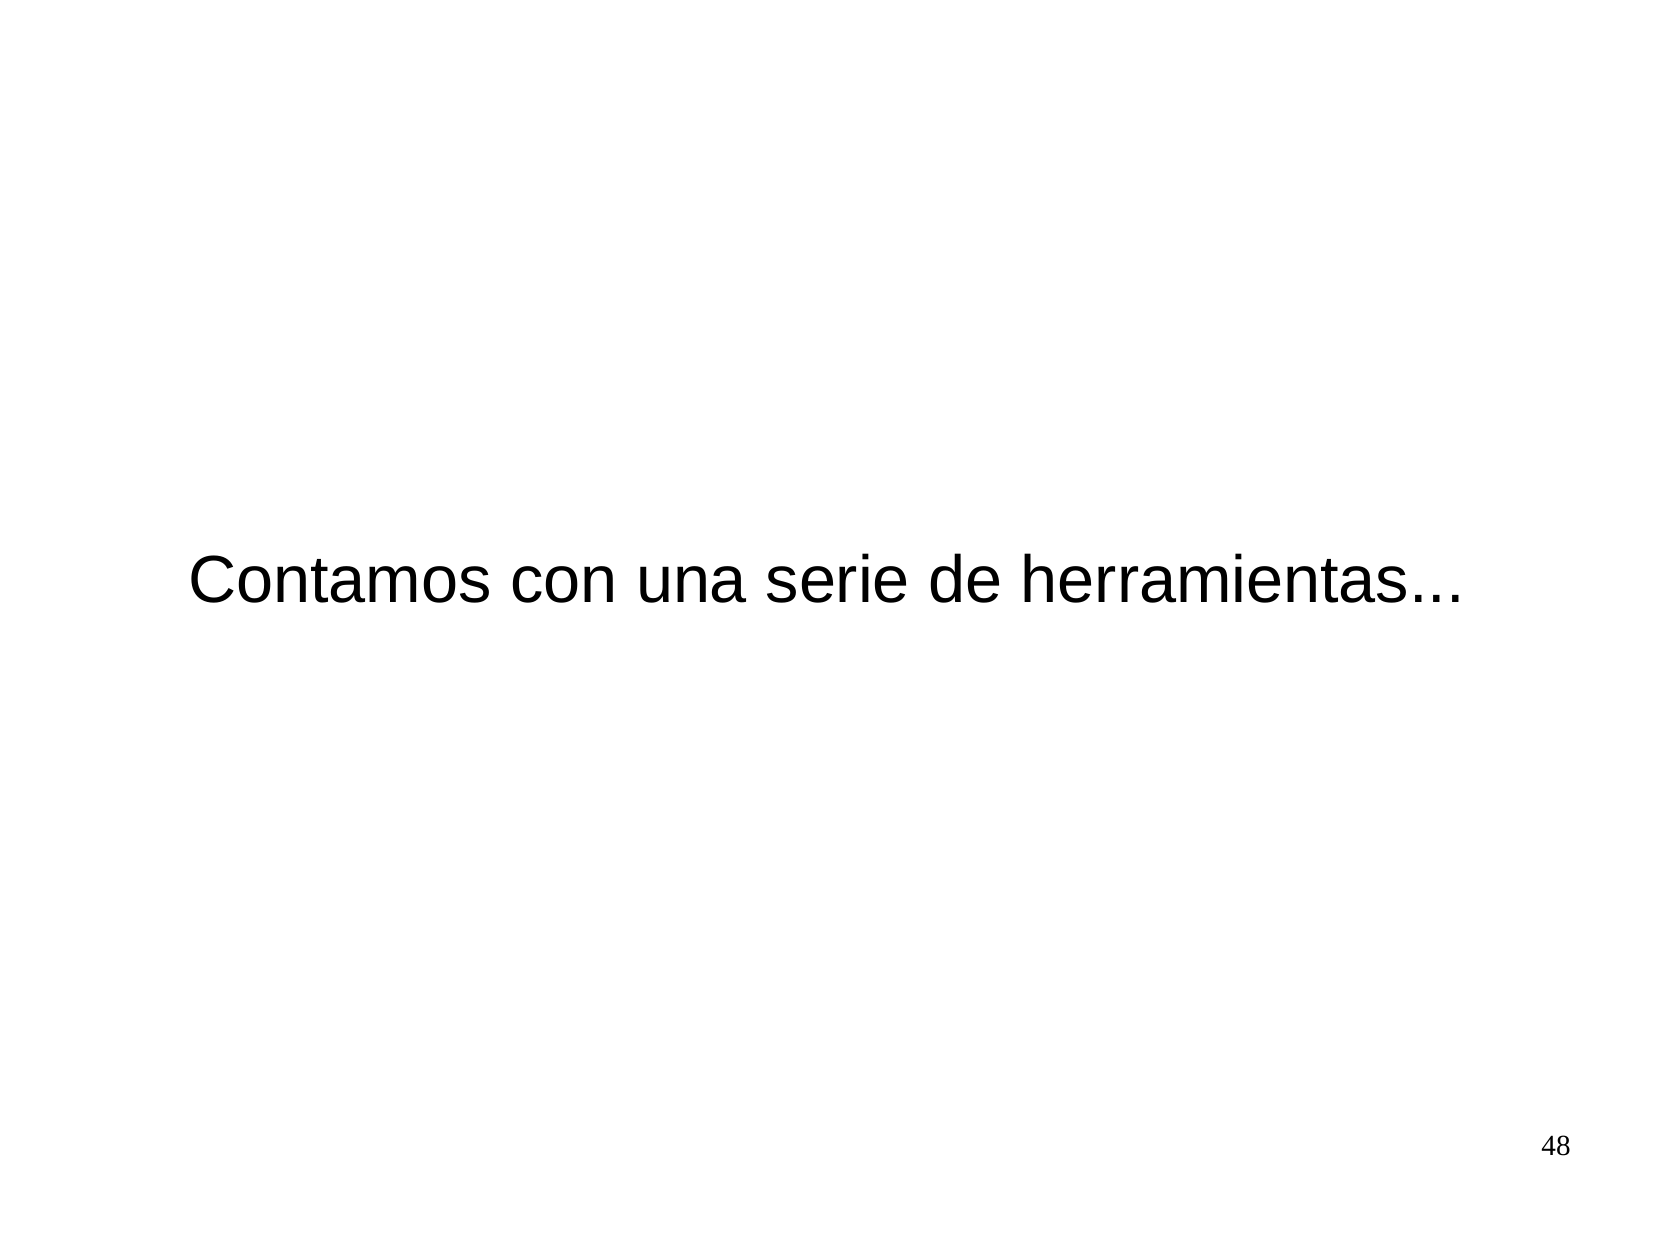

Contamos con una serie de herramientas...
48